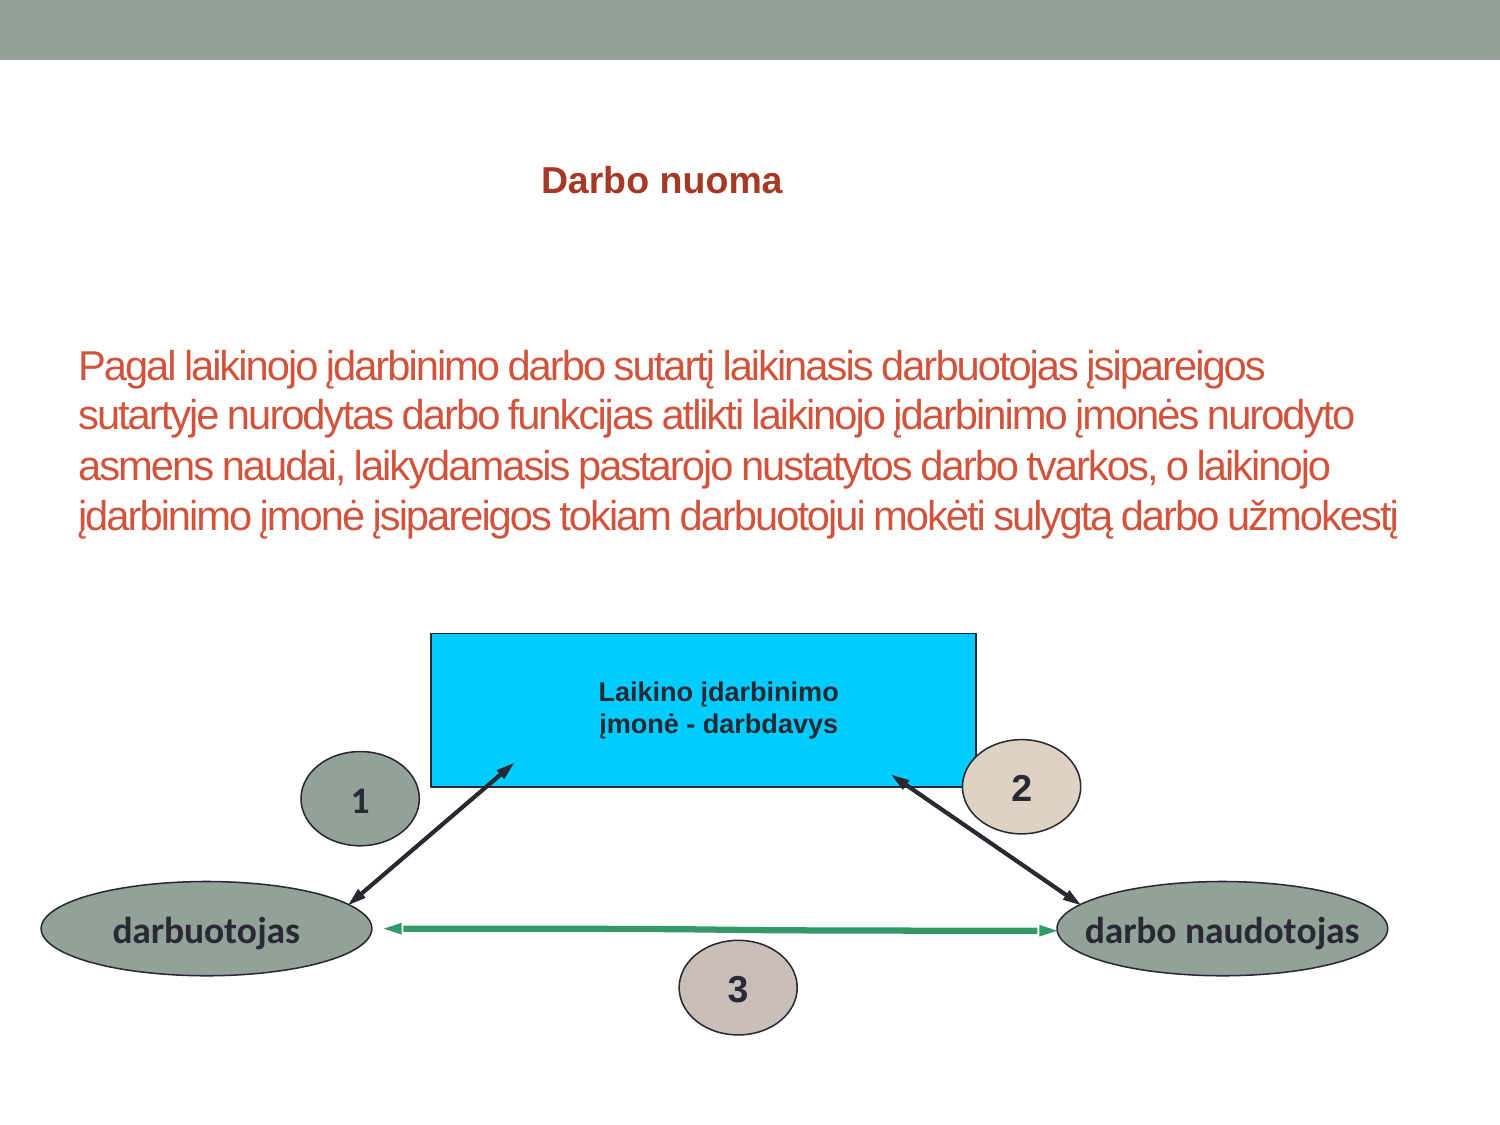

Darbo nuoma
# Pagal laikinojo įdarbinimo darbo sutartį laikinasis darbuotojas įsipareigos sutartyje nurodytas darbo funkcijas atlikti laikinojo įdarbinimo įmonės nurodyto asmens naudai, laikydamasis pastarojo nustatytos darbo tvarkos, o laikinojo įdarbinimo įmonė įsipareigos tokiam darbuotojui mokėti sulygtą darbo užmokestį
Laikino įdarbinimo
įmonė - darbdavys
2
1
darbuotojas
darbo naudotojas
3